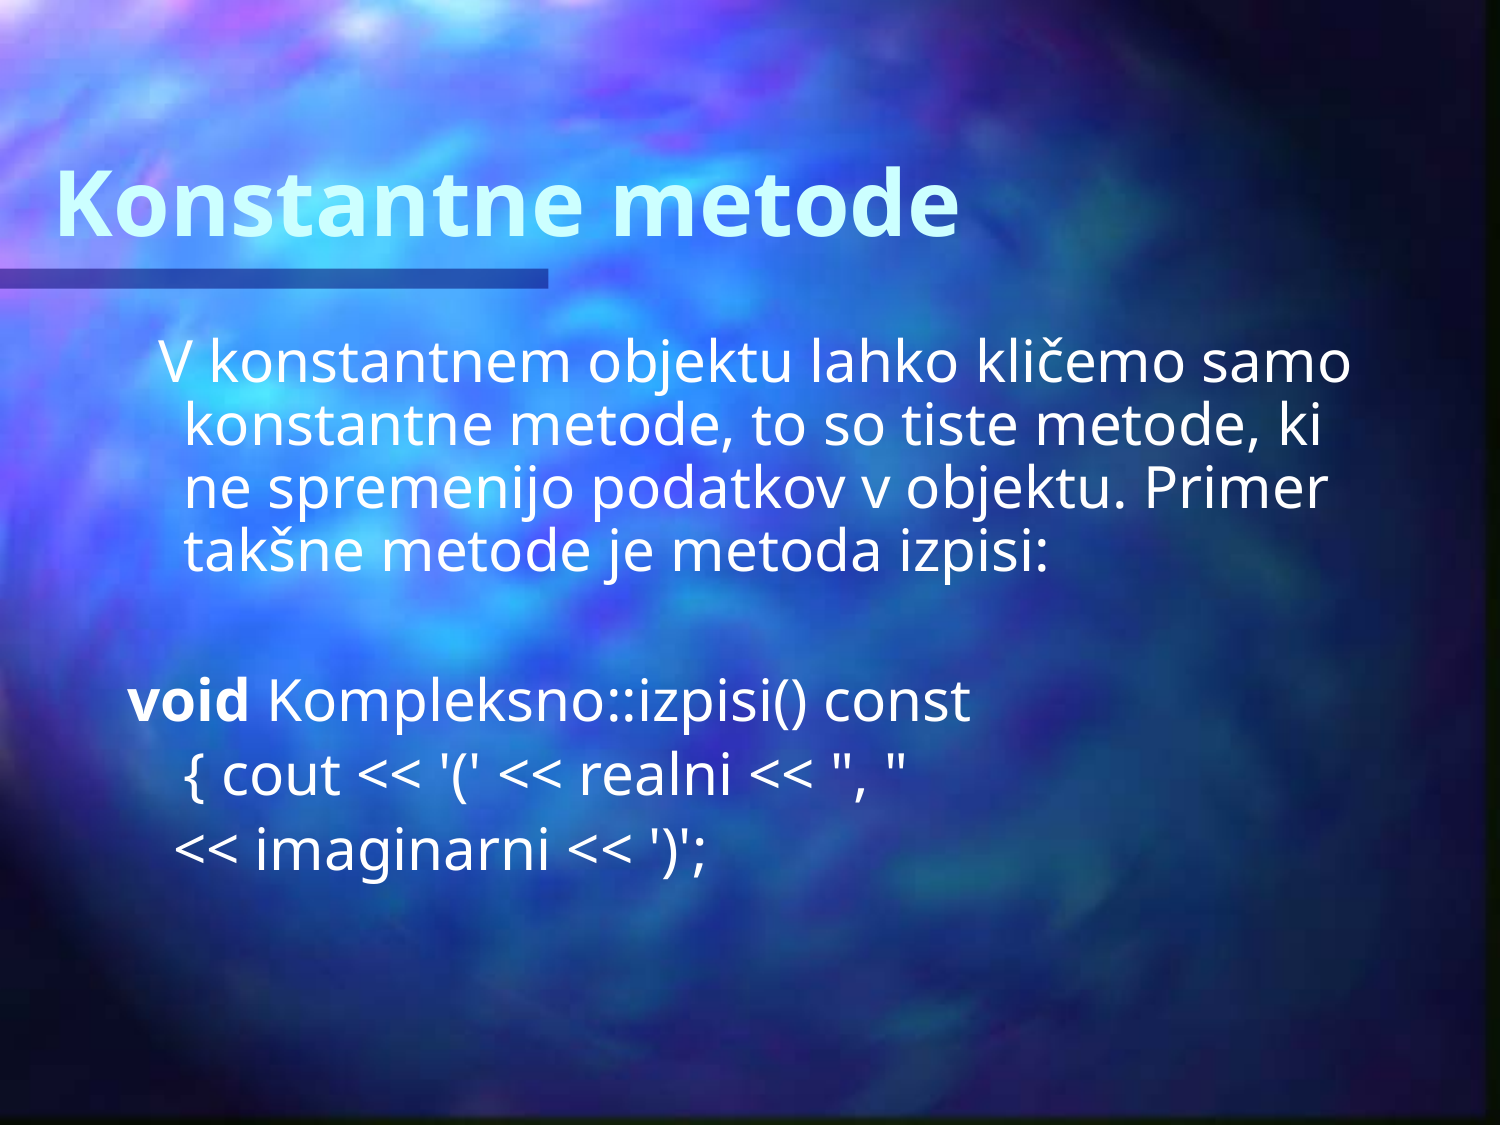

# Konstantne metode
 V konstantnem objektu lahko kličemo samo konstantne metode, to so tiste metode, ki ne spremenijo podatkov v objektu. Primer takšne metode je metoda izpisi:
void Kompleksno::izpisi() const
	{ cout << '(' << realni << ", "
 << imaginarni << ')';